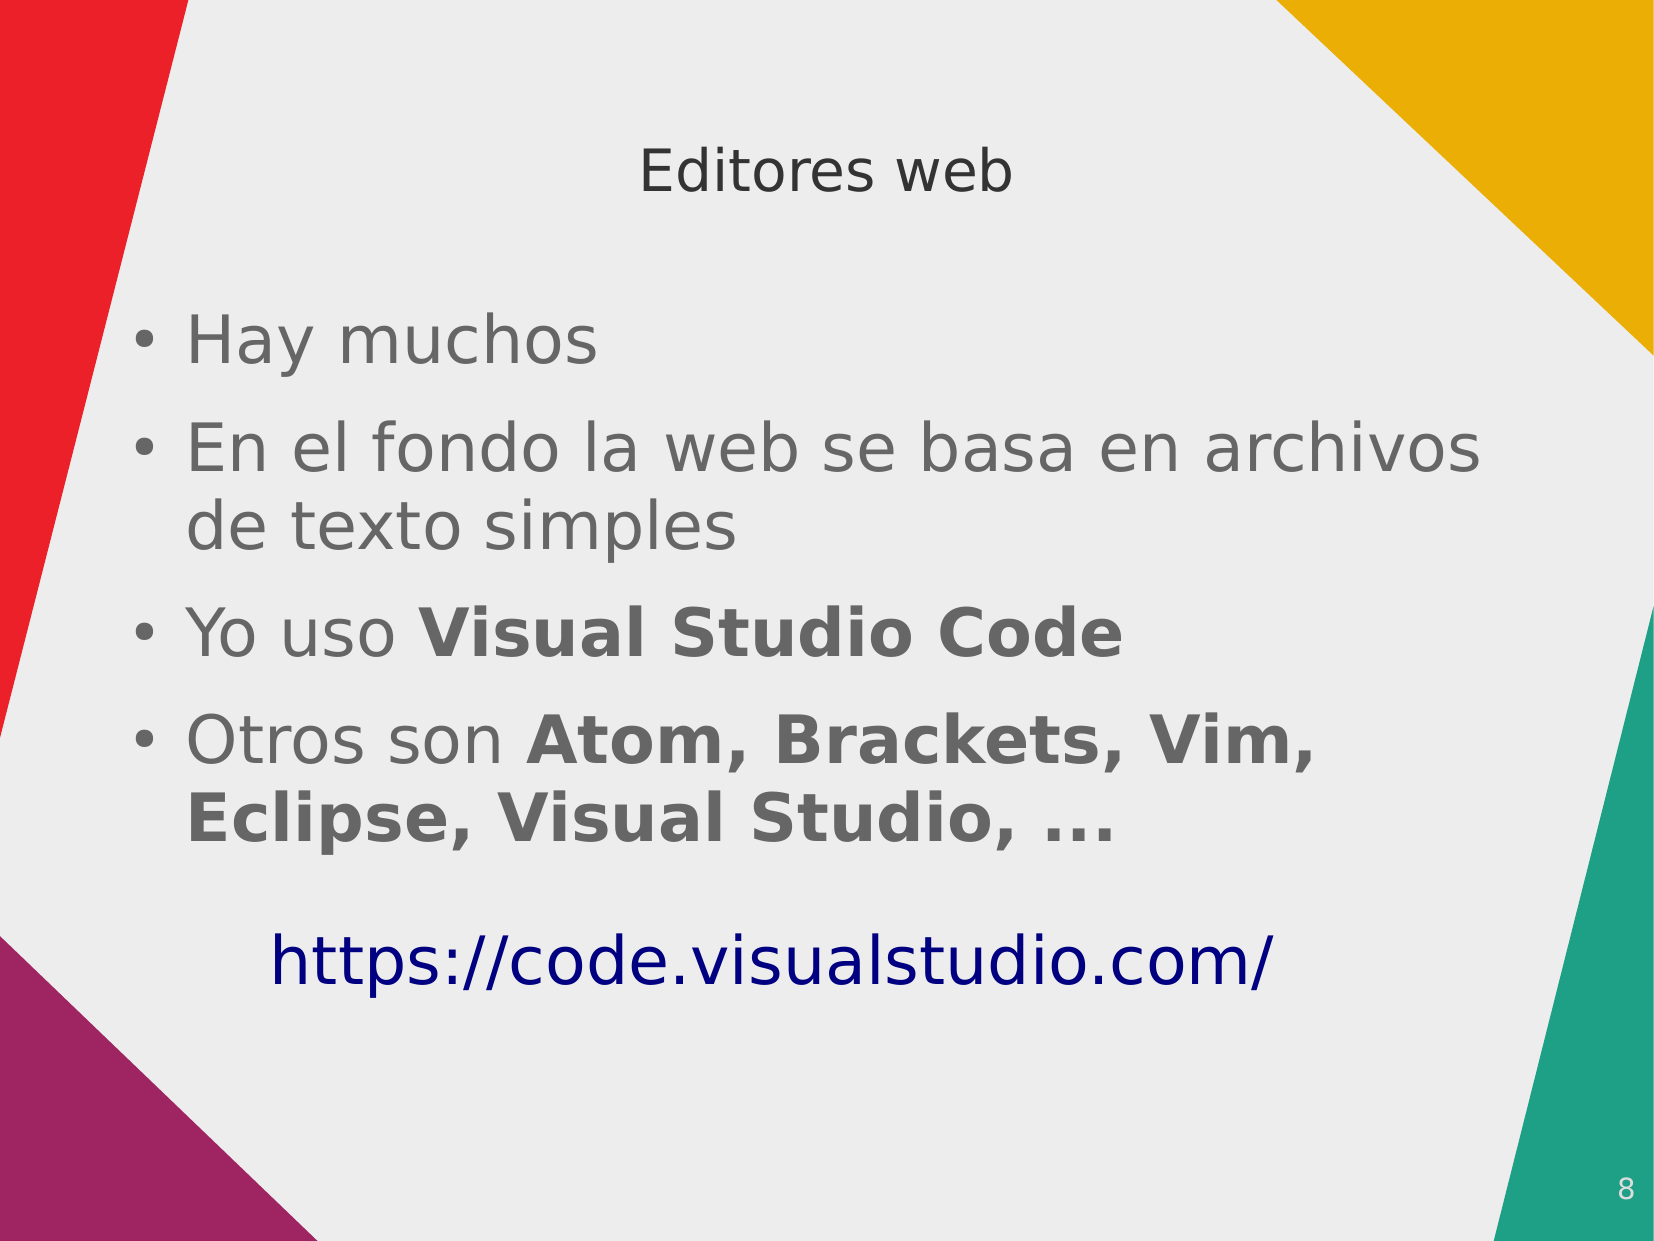

# Editores web
Hay muchos
En el fondo la web se basa en archivos de texto simples
Yo uso Visual Studio Code
Otros son Atom, Brackets, Vim, Eclipse, Visual Studio, ...
https://code.visualstudio.com/
8